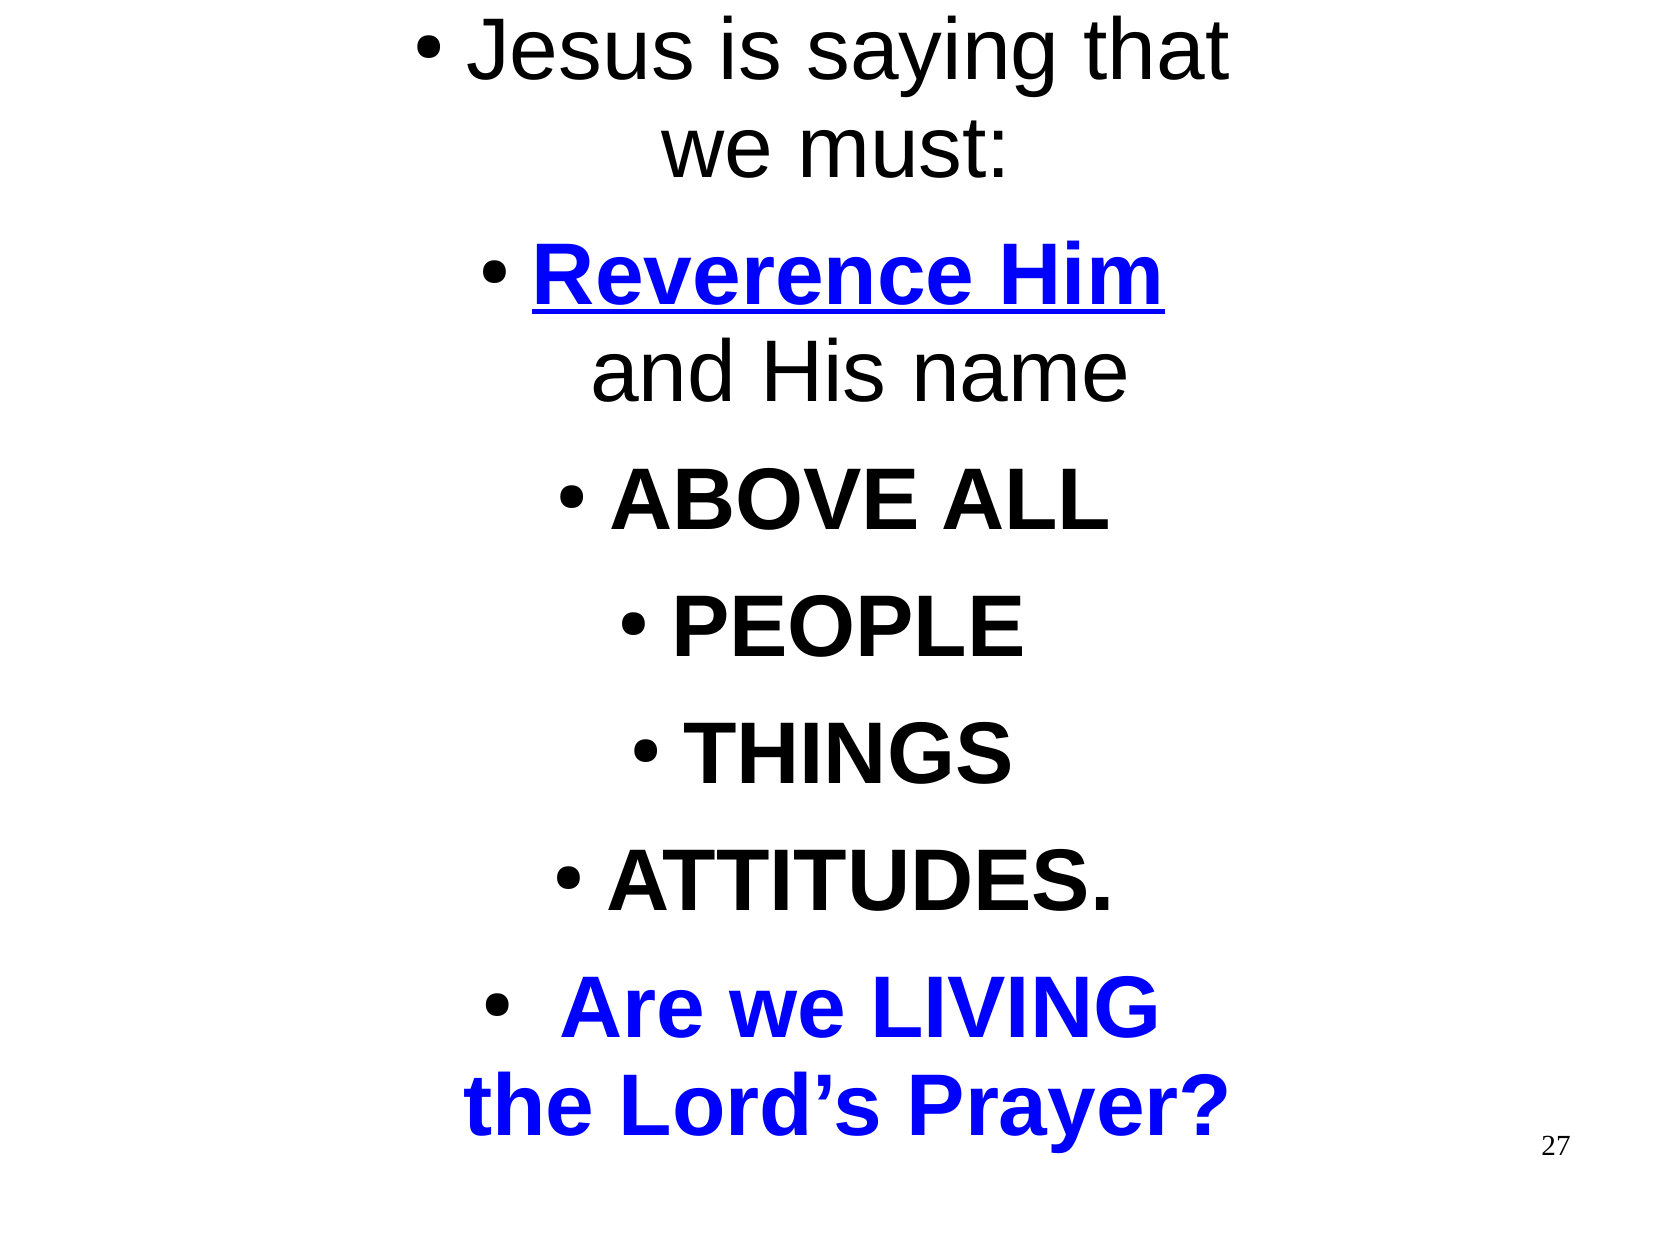

# Jesus is saying that we must:
Reverence Him
and His name
ABOVE ALL
PEOPLE
THINGS
ATTITUDES.
 Are we LIVING 
the Lord’s Prayer?
27